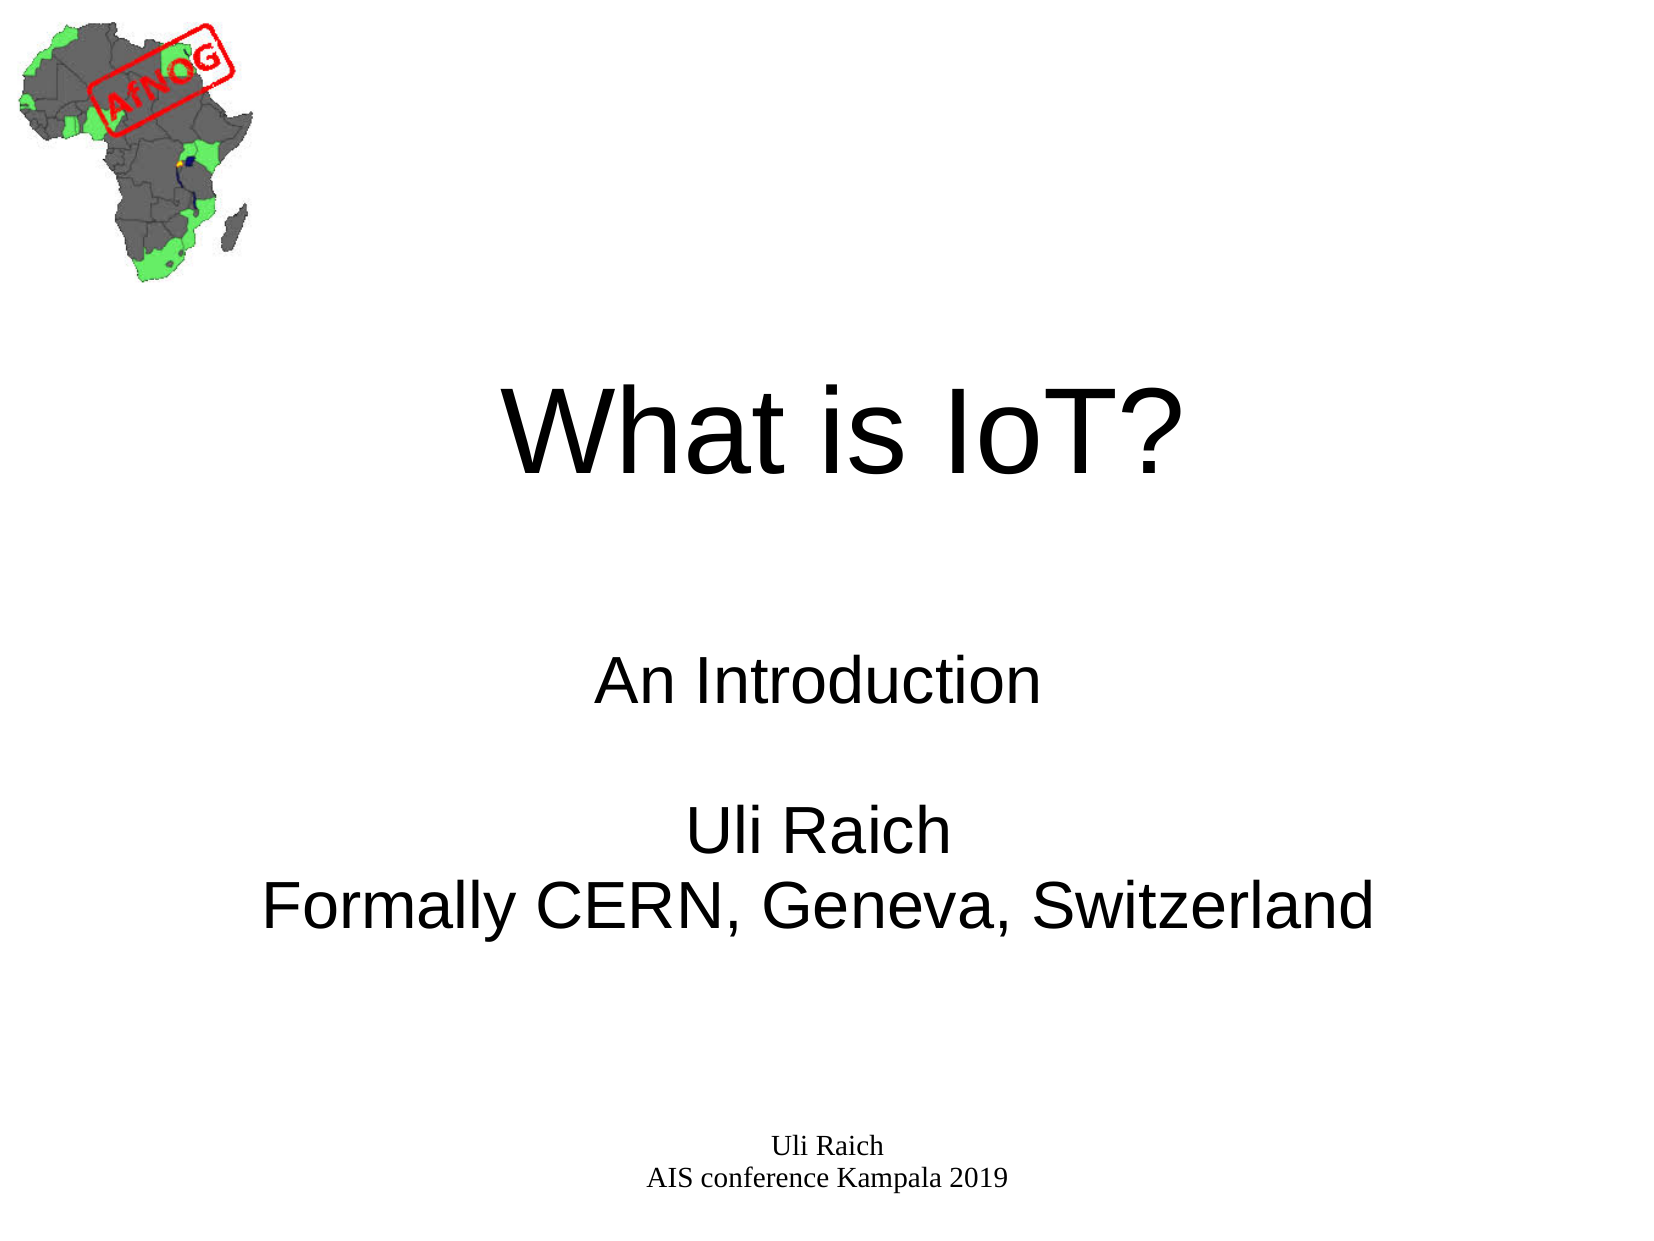

# What is IoT?
An Introduction
Uli Raich
Formally CERN, Geneva, Switzerland